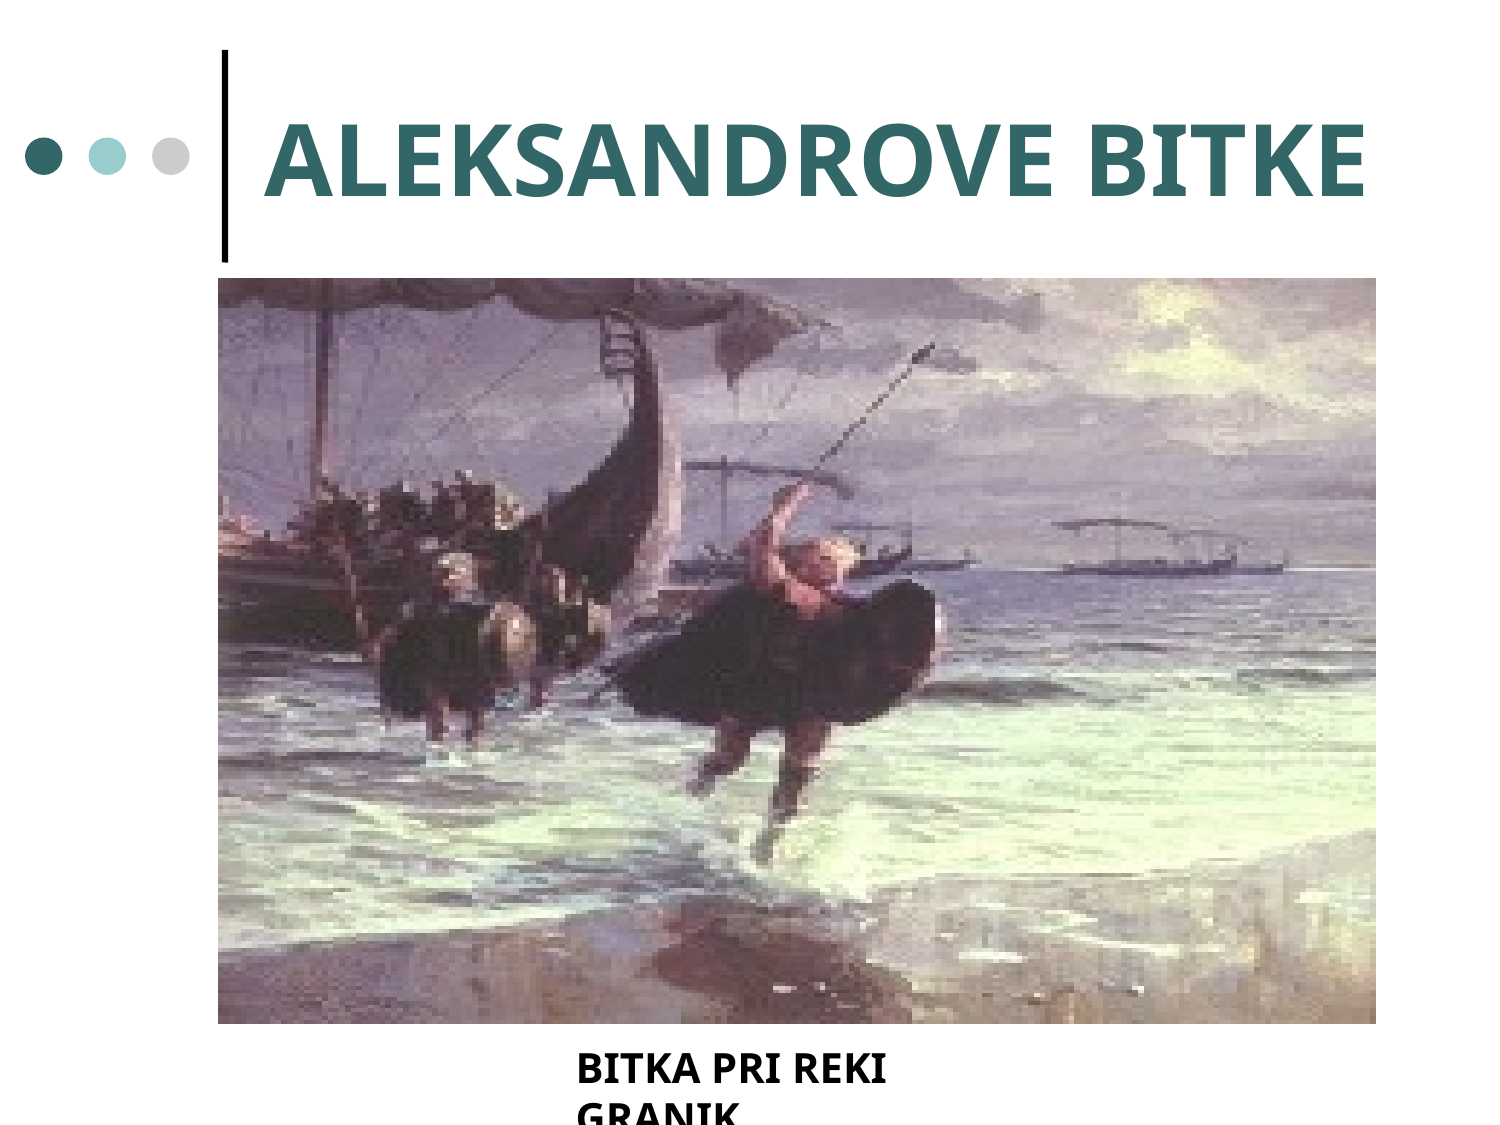

# ALEKSANDROVE BITKE
1.) BITKA PRI REKI GRANIK
 Aleksandrova in perzijska vojska
v strahu pred konjenico se je perzijska vojska umaknila
Aleksander je ukazal napasti grške najemnike in jih pobiti
Makedonci izgubili 85 konjenikov in 30 pešakov
BITKA PRI REKI GRANIK